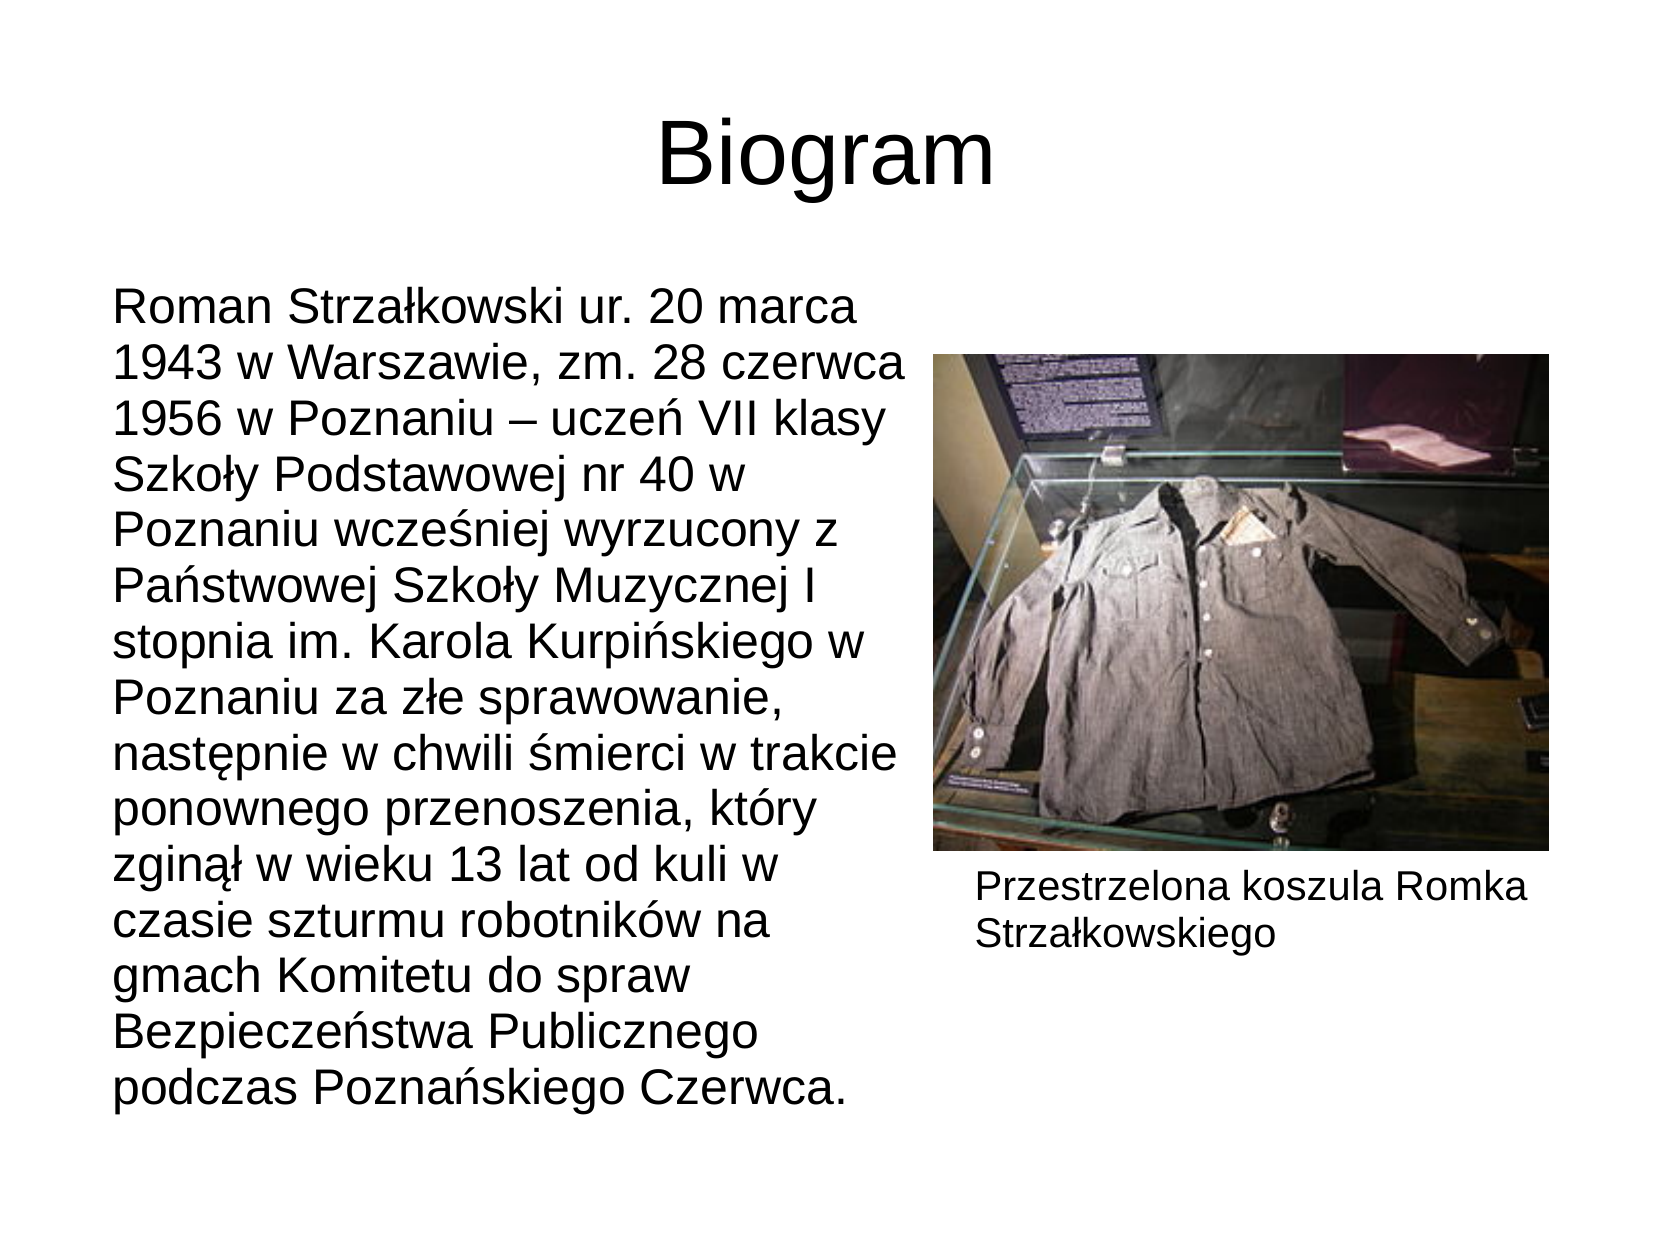

Biogram
# Roman Strzałkowski ur. 20 marca 1943 w Warszawie, zm. 28 czerwca 1956 w Poznaniu – uczeń VII klasy Szkoły Podstawowej nr 40 w Poznaniu wcześniej wyrzucony z Państwowej Szkoły Muzycznej I stopnia im. Karola Kurpińskiego w Poznaniu za złe sprawowanie, następnie w chwili śmierci w trakcie ponownego przenoszenia, który zginął w wieku 13 lat od kuli w czasie szturmu robotników na gmach Komitetu do spraw Bezpieczeństwa Publicznego podczas Poznańskiego Czerwca.
Przestrzelona koszula Romka Strzałkowskiego